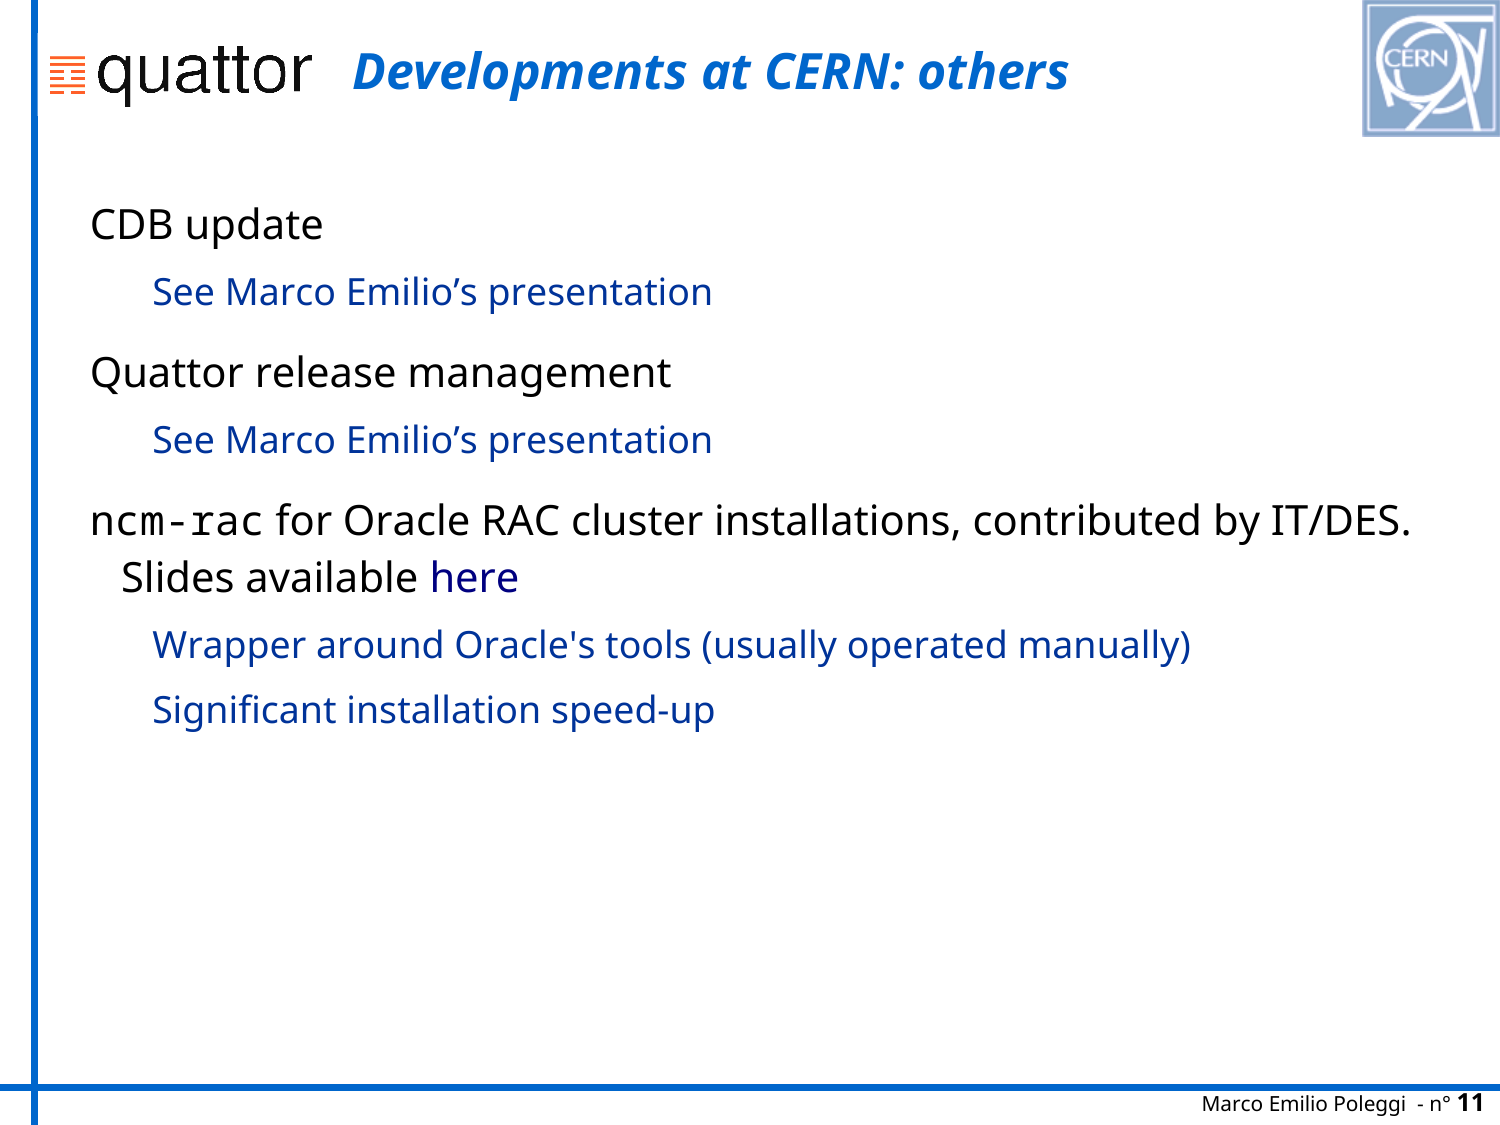

# Developments at CERN: others
CDB update
See Marco Emilio’s presentation
Quattor release management
See Marco Emilio’s presentation
ncm-rac for Oracle RAC cluster installations, contributed by IT/DES. Slides available here
Wrapper around Oracle's tools (usually operated manually)
Significant installation speed-up